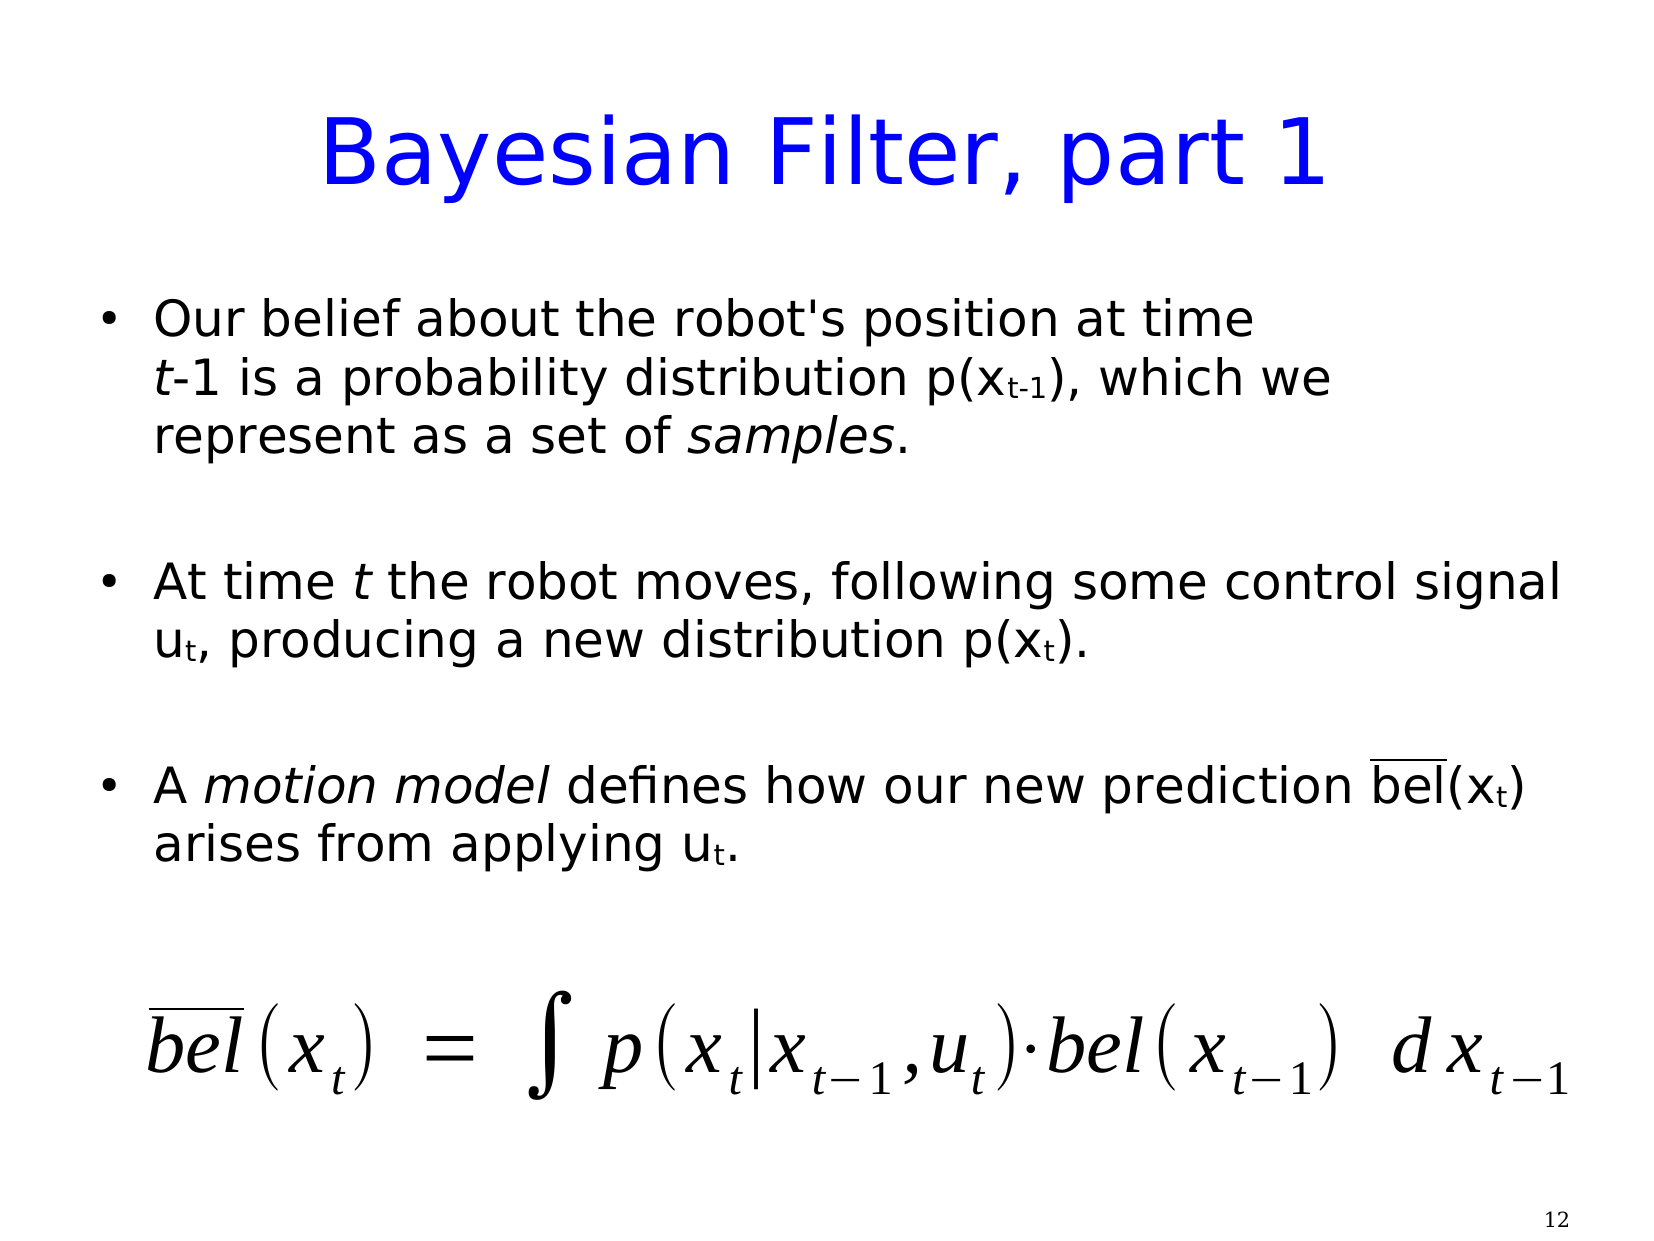

# Bayesian Filter, part 1
Our belief about the robot's position at time
t-1 is a probability distribution p(xt-1), which we represent as a set of samples.
At time t the robot moves, following some control signal ut, producing a new distribution p(xt).
A motion model defines how our new prediction bel(xt) arises from applying ut.
12